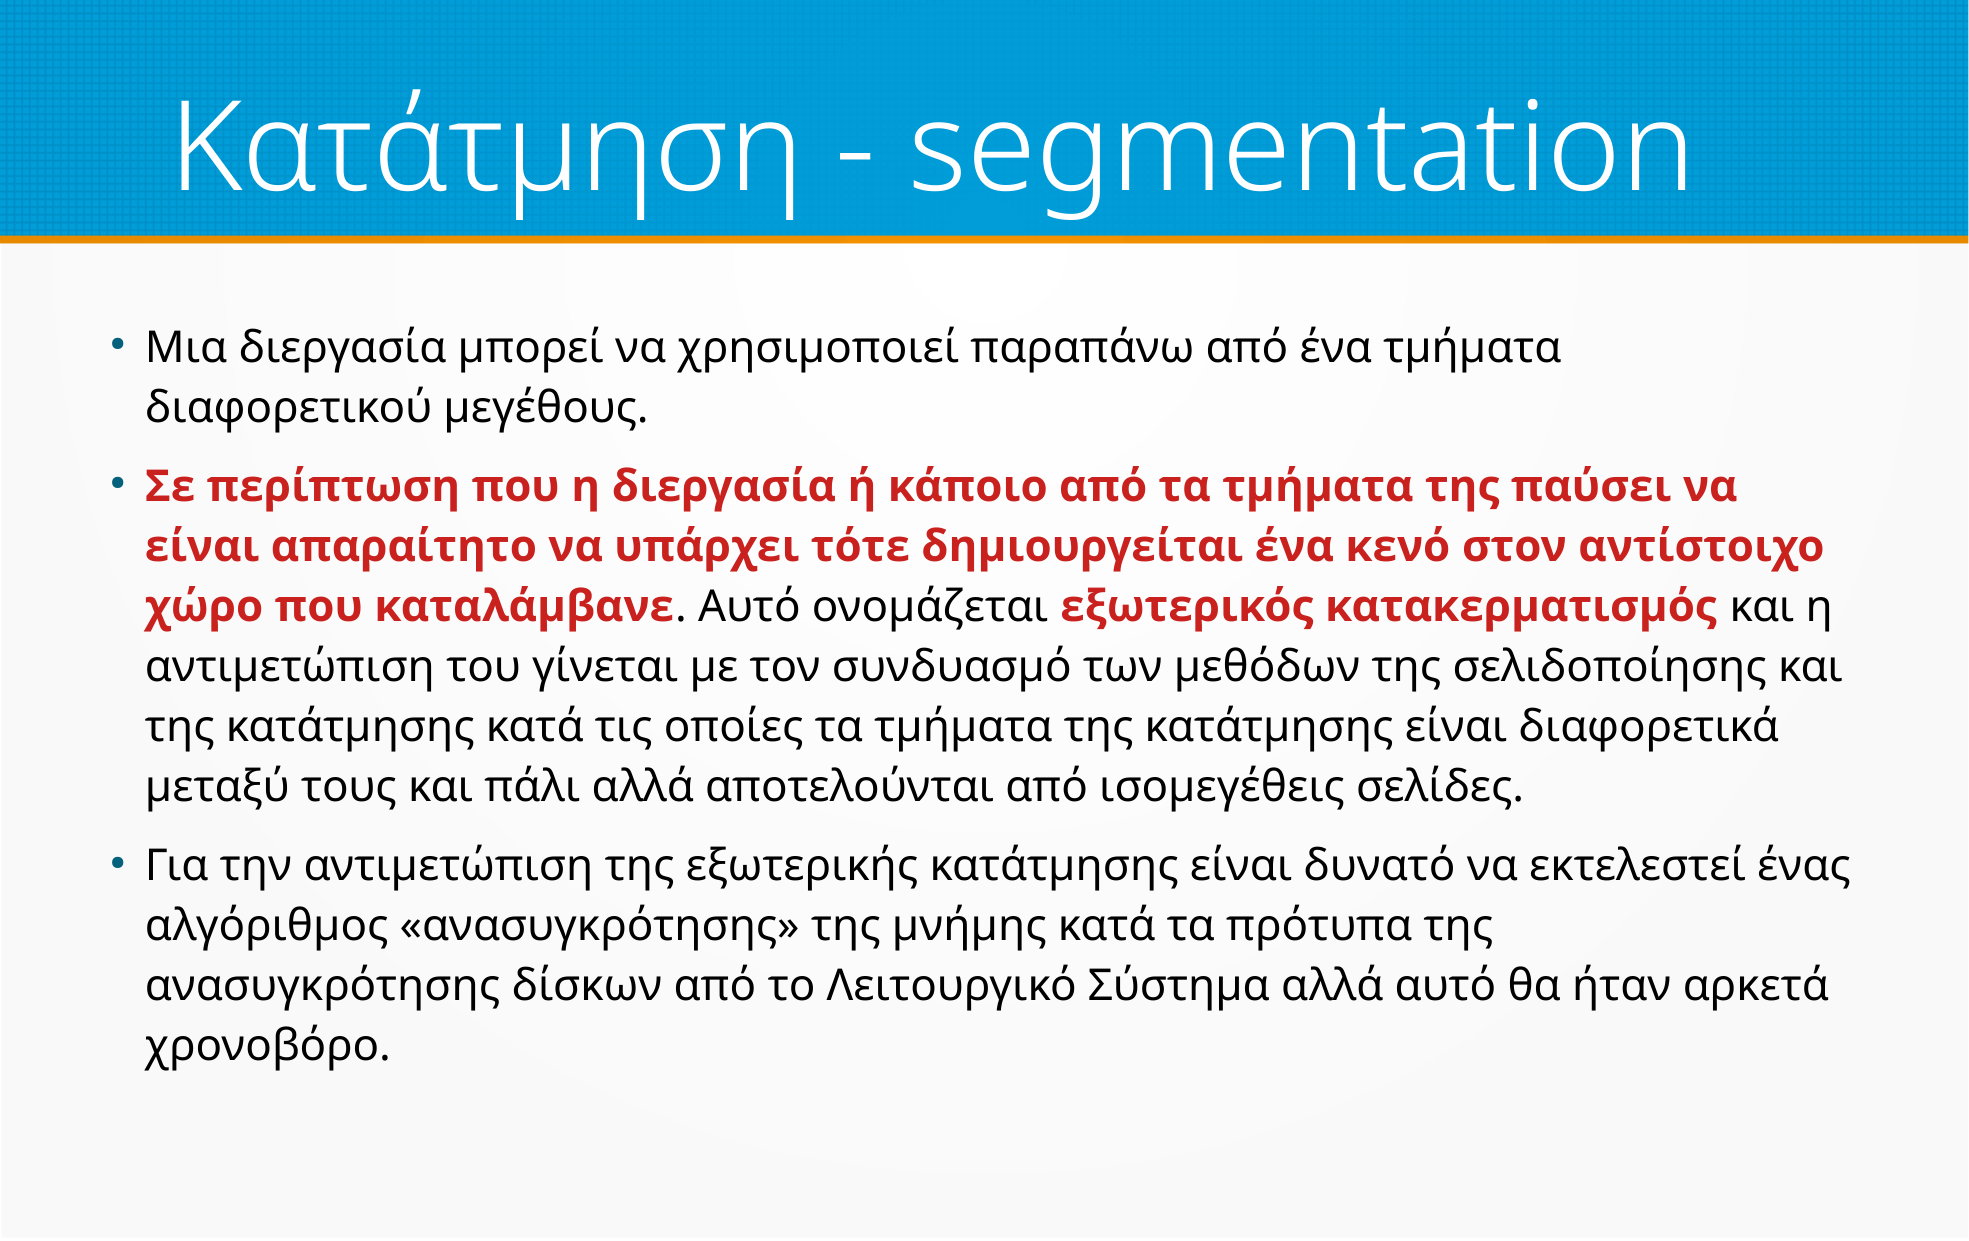

# Κατάτμηση - segmentation
Μια διεργασία μπορεί να χρησιμοποιεί παραπάνω από ένα τμήματα διαφορετικού μεγέθους.
Σε περίπτωση που η διεργασία ή κάποιο από τα τμήματα της παύσει να είναι απαραίτητο να υπάρχει τότε δημιουργείται ένα κενό στον αντίστοιχο χώρο που καταλάμβανε. Αυτό ονομάζεται εξωτερικός κατακερματισμός και η αντιμετώπιση του γίνεται με τον συνδυασμό των μεθόδων της σελιδοποίησης και της κατάτμησης κατά τις οποίες τα τμήματα της κατάτμησης είναι διαφορετικά μεταξύ τους και πάλι αλλά αποτελούνται από ισομεγέθεις σελίδες.
Για την αντιμετώπιση της εξωτερικής κατάτμησης είναι δυνατό να εκτελεστεί ένας αλγόριθμος «ανασυγκρότησης» της μνήμης κατά τα πρότυπα της ανασυγκρότησης δίσκων από το Λειτουργικό Σύστημα αλλά αυτό θα ήταν αρκετά χρονοβόρο.